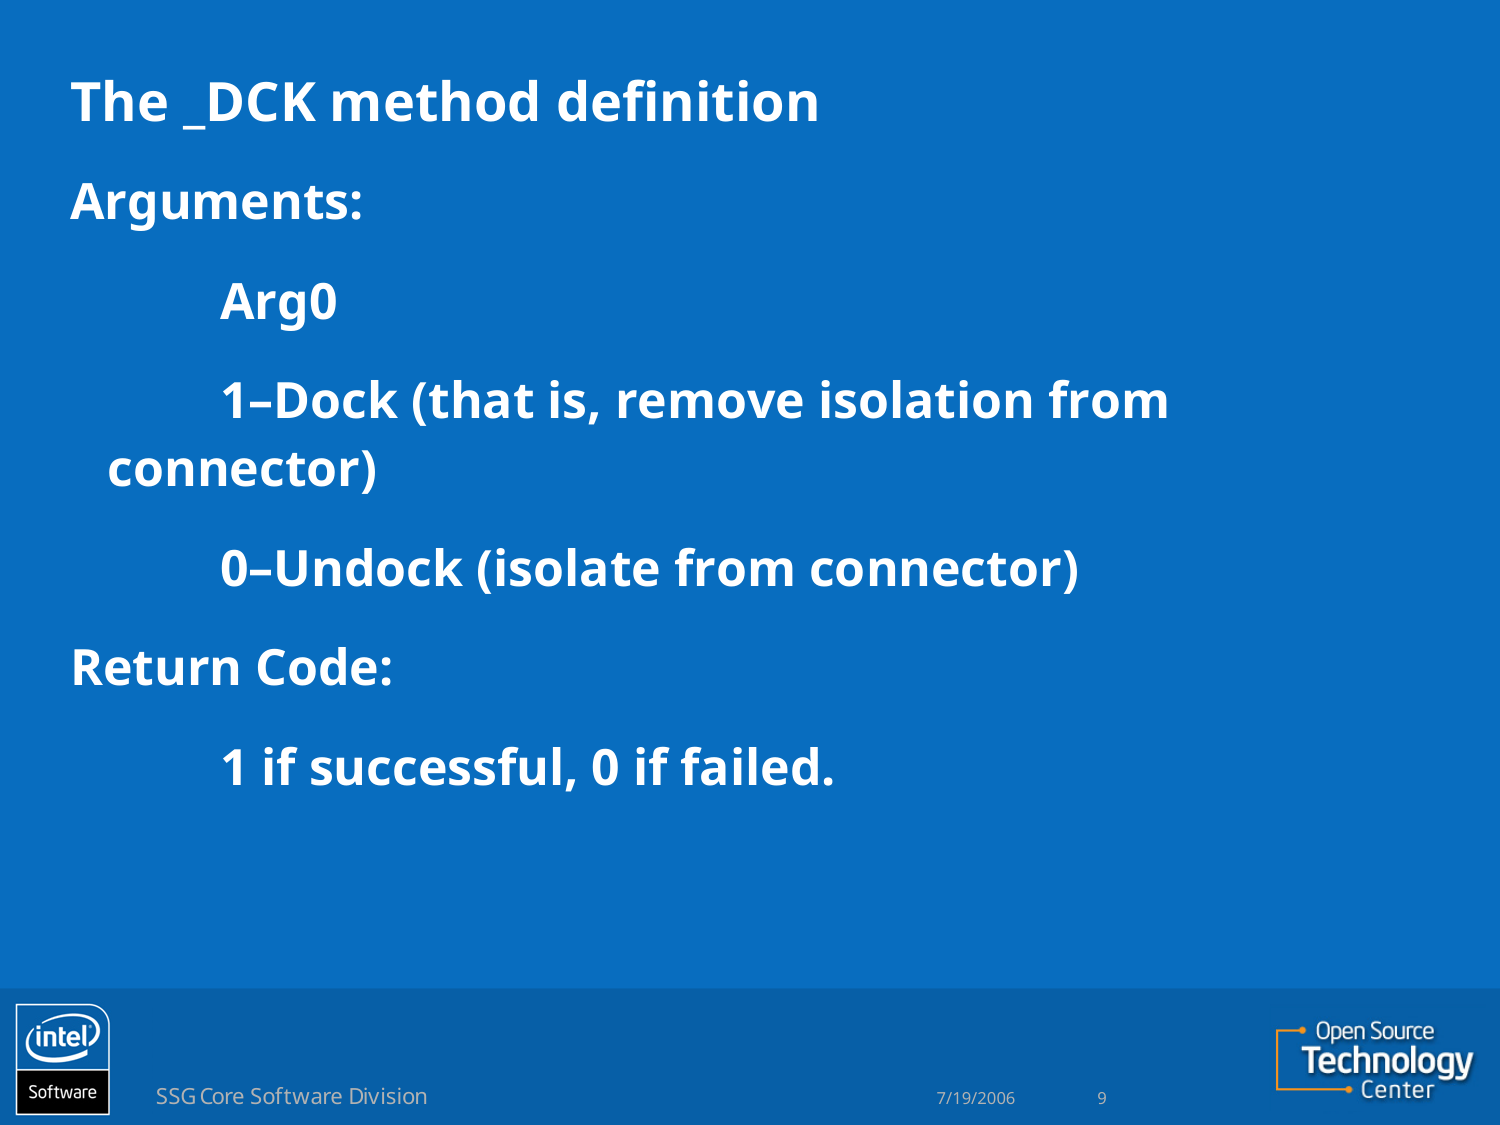

# The _DCK method definition
Arguments:
 	Arg0
 	1–Dock (that is, remove isolation from connector)
 	0–Undock (isolate from connector)
Return Code:
 	1 if successful, 0 if failed.